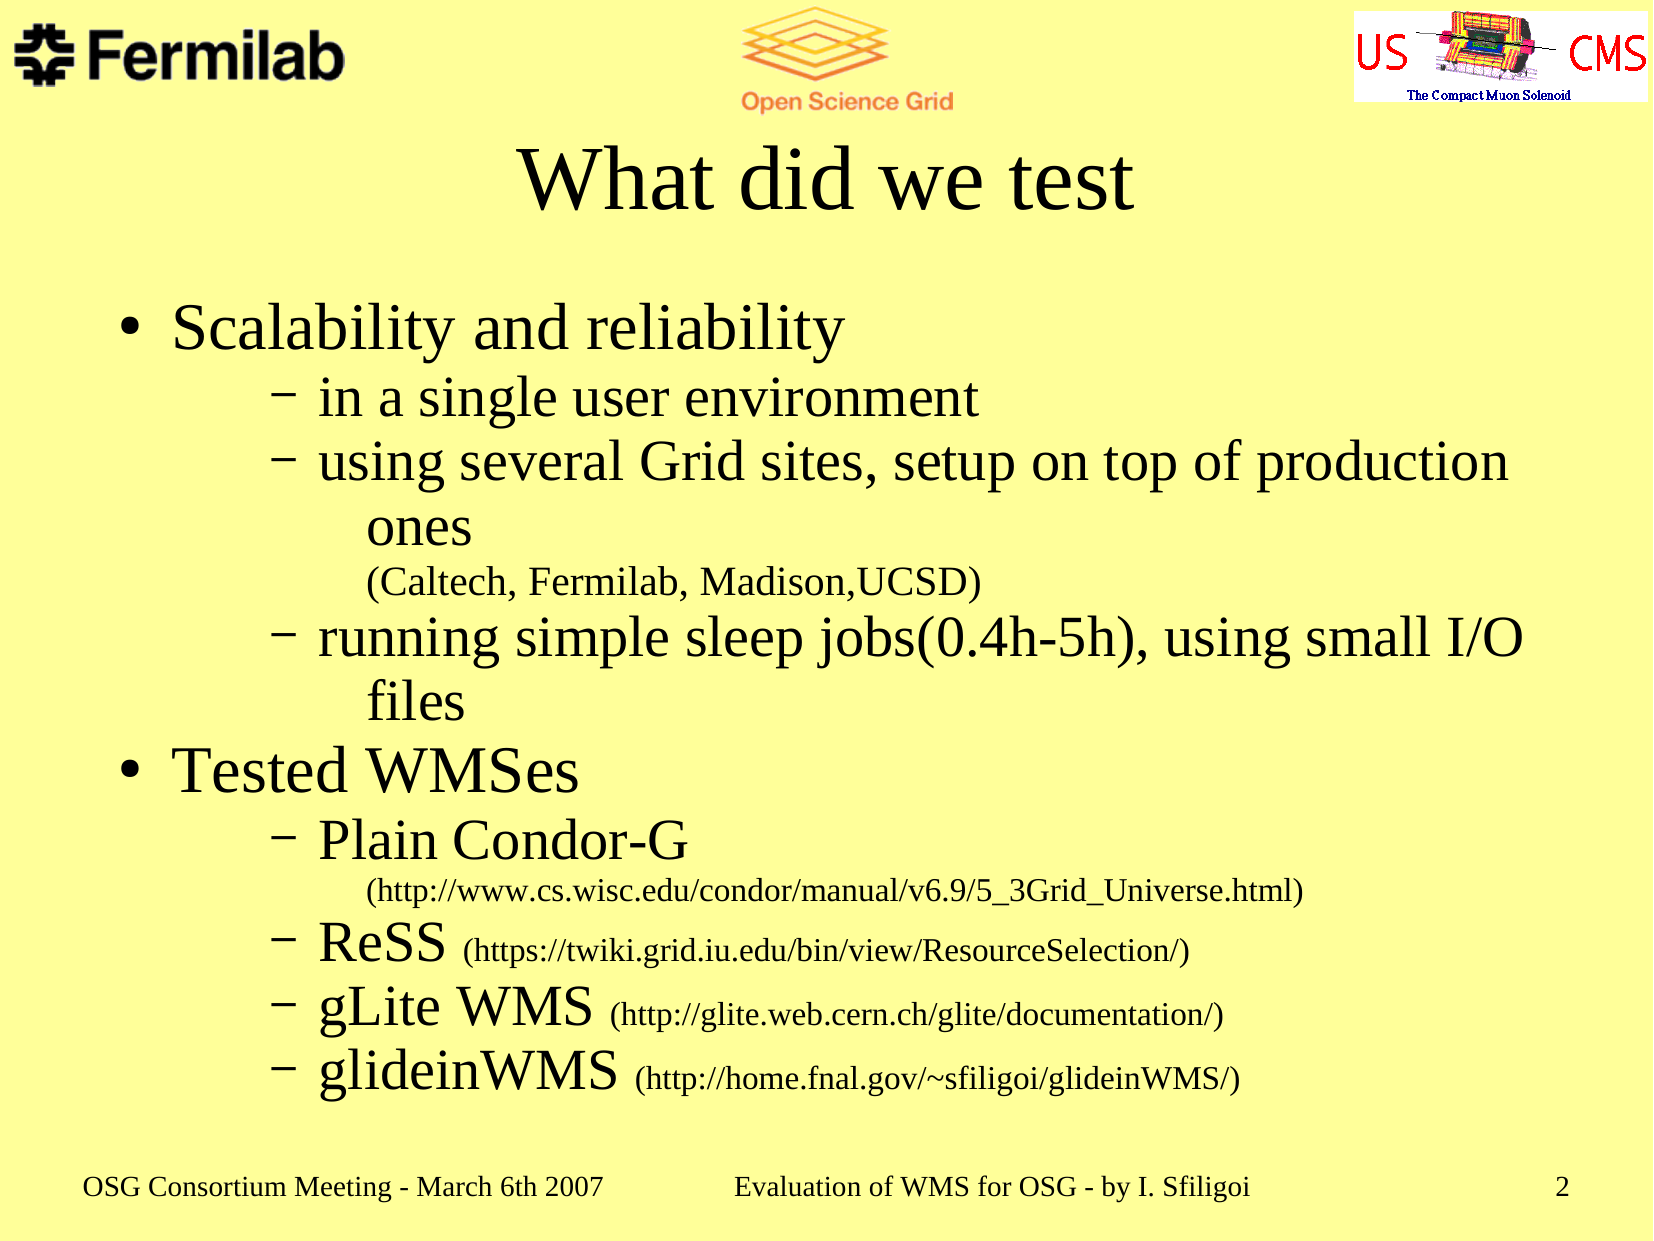

# What did we test
Scalability and reliability
in a single user environment
using several Grid sites, setup on top of production ones
(Caltech, Fermilab, Madison,UCSD)
running simple sleep jobs(0.4h-5h), using small I/O files
Tested WMSes
Plain Condor-G (http://www.cs.wisc.edu/condor/manual/v6.9/5_3Grid_Universe.html)
ReSS (https://twiki.grid.iu.edu/bin/view/ResourceSelection/)
gLite WMS (http://glite.web.cern.ch/glite/documentation/)
glideinWMS (http://home.fnal.gov/~sfiligoi/glideinWMS/)
OSG Consortium Meeting - March 6th 2007
Evaluation of WMS for OSG - by I. Sfiligoi
2